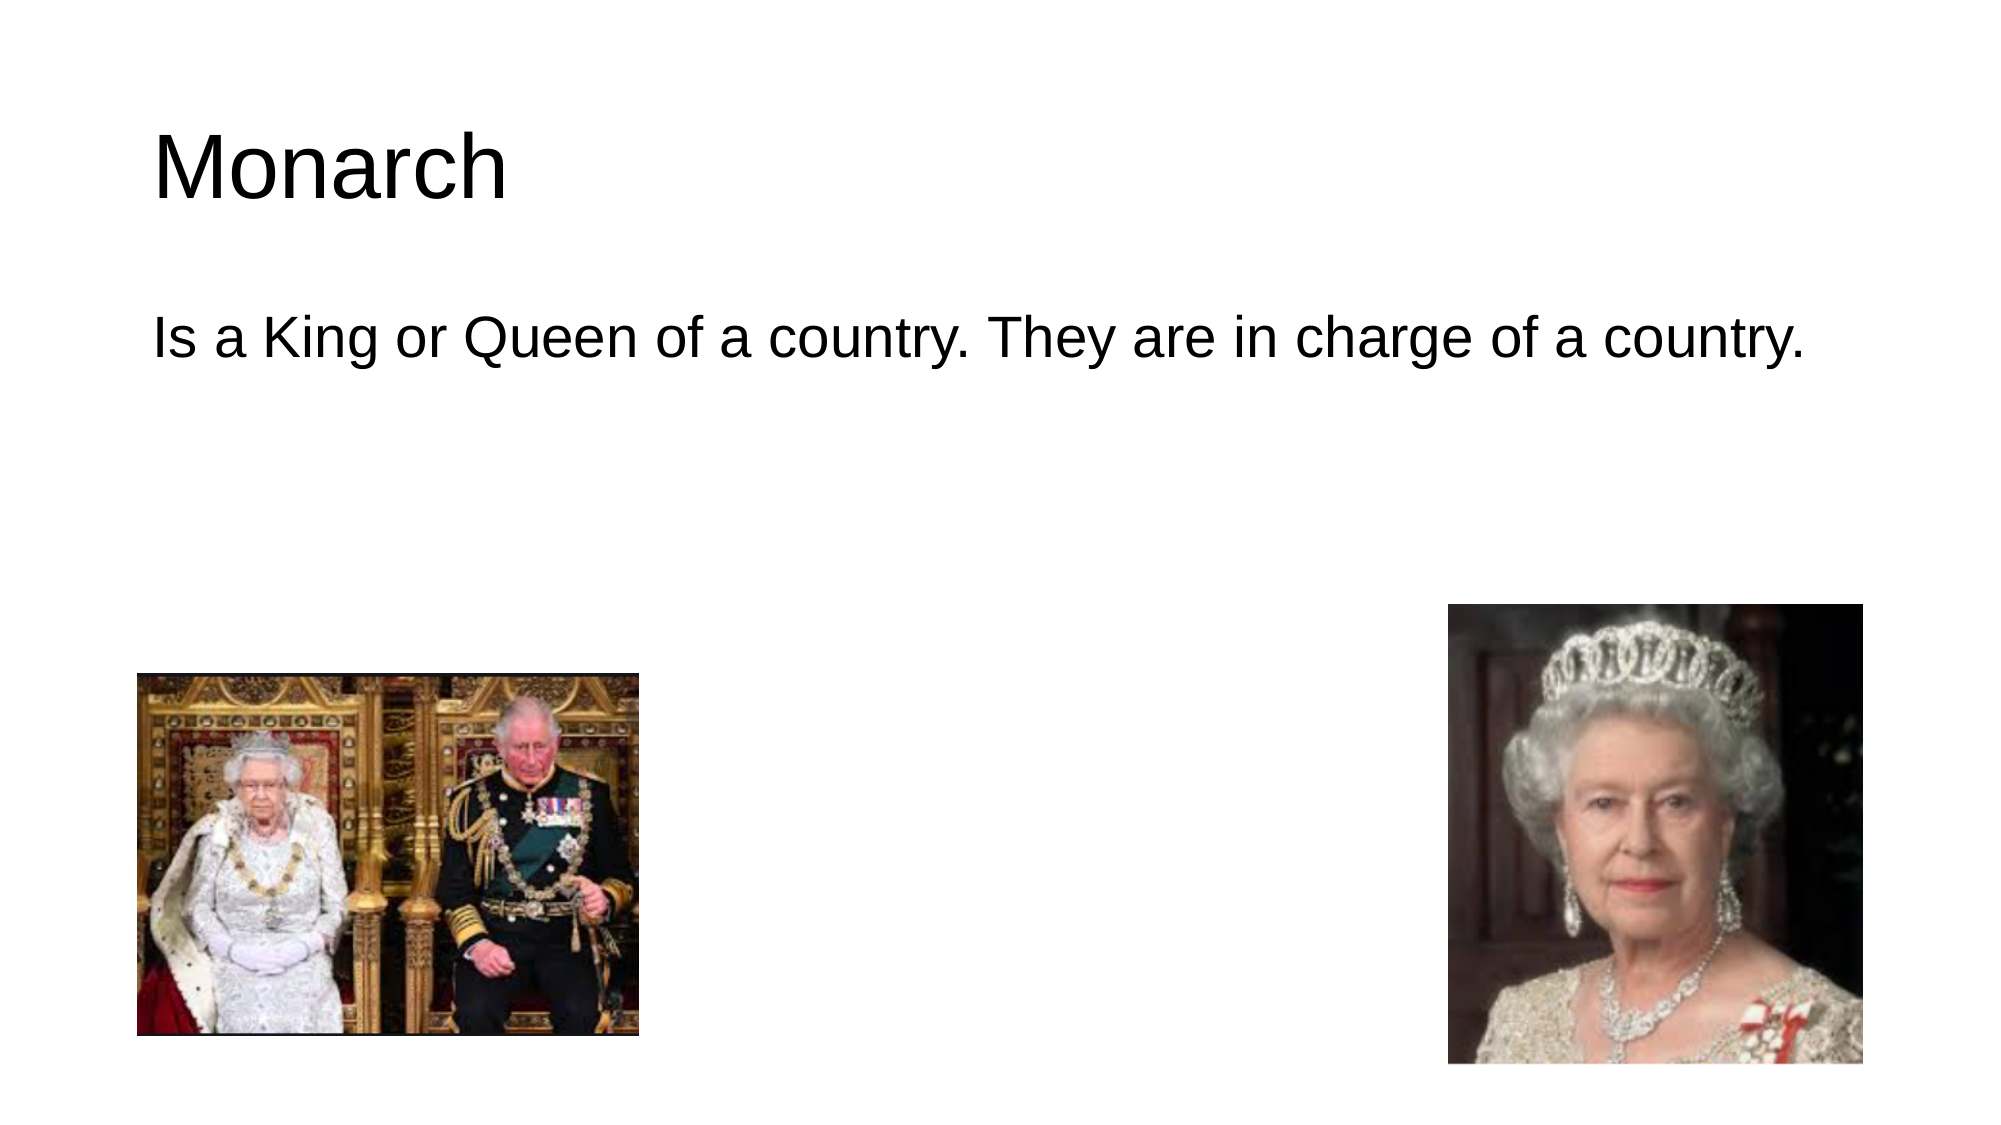

# Monarch
Is a King or Queen of a country. They are in charge of a country.